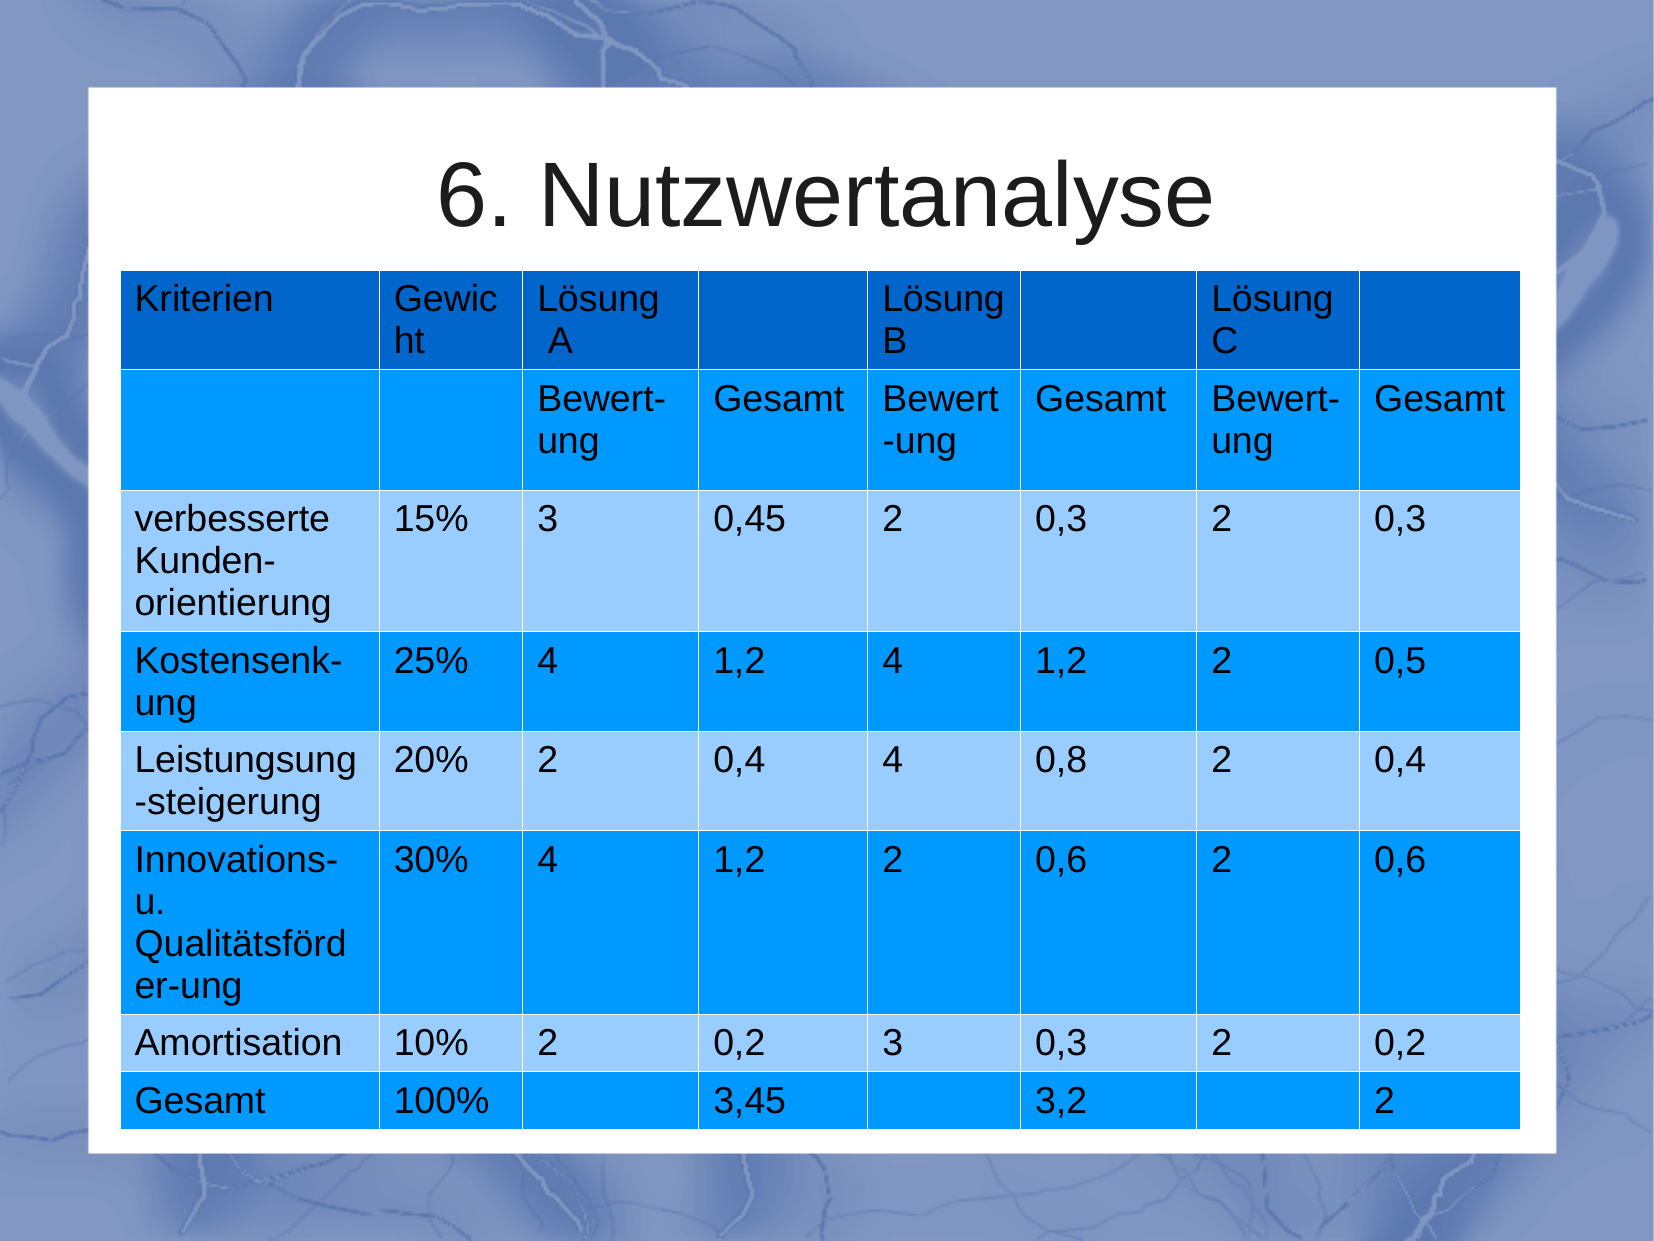

# 6. Nutzwertanalyse
| Kriterien | Gewicht | Lösung A | | Lösung B | | Lösung C | |
| --- | --- | --- | --- | --- | --- | --- | --- |
| | | Bewert- ung | Gesamt | Bewert-ung | Gesamt | Bewert- ung | Gesamt |
| verbesserte Kunden-orientierung | 15% | 3 | 0,45 | 2 | 0,3 | 2 | 0,3 |
| Kostensenk-ung | 25% | 4 | 1,2 | 4 | 1,2 | 2 | 0,5 |
| Leistungsung-steigerung | 20% | 2 | 0,4 | 4 | 0,8 | 2 | 0,4 |
| Innovations- u. Qualitätsförder-ung | 30% | 4 | 1,2 | 2 | 0,6 | 2 | 0,6 |
| Amortisation | 10% | 2 | 0,2 | 3 | 0,3 | 2 | 0,2 |
| Gesamt | 100% | | 3,45 | | 3,2 | | 2 |